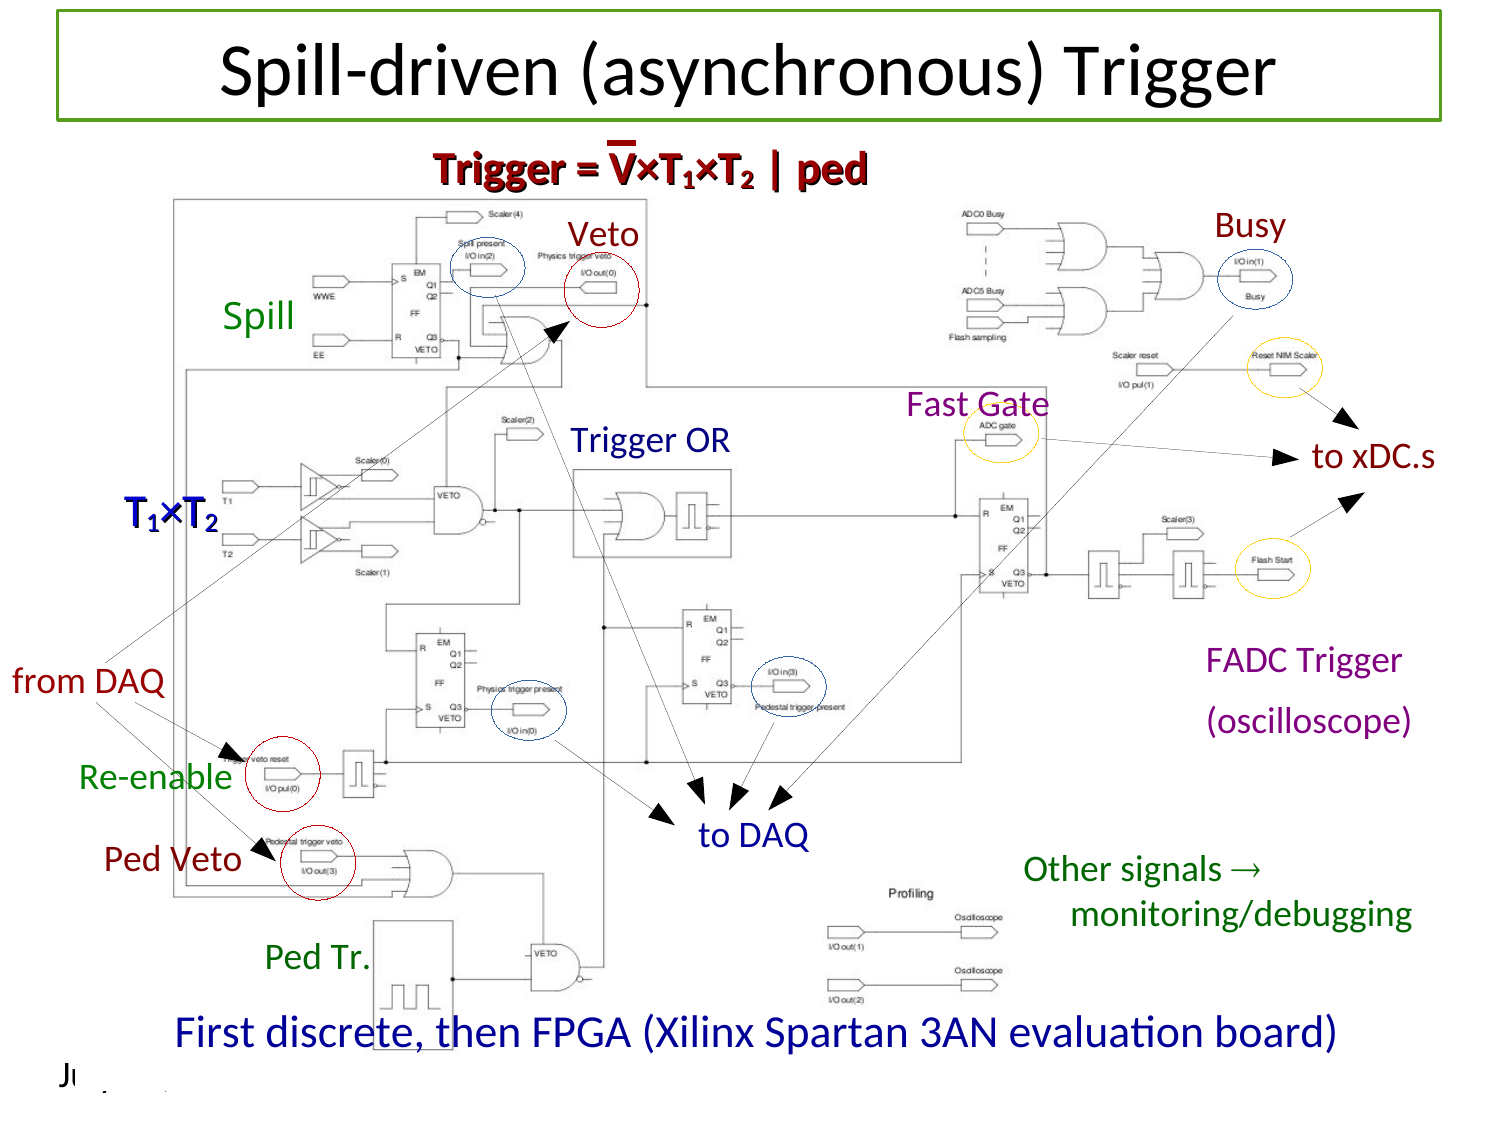

# Spill-driven (asynchronous) Trigger
Trigger = V×T1×T2 | ped
Busy
Veto
Spill
Fast Gate
Trigger OR
to xDC.s
T1×T2
FADC Trigger
(oscilloscope)‏
from DAQ
Re-enable
to DAQ
Ped Veto
Other signals  monitoring/debugging‏
Ped Tr.
First discrete, then FPGA (Xilinx Spartan 3AN evaluation board)
19